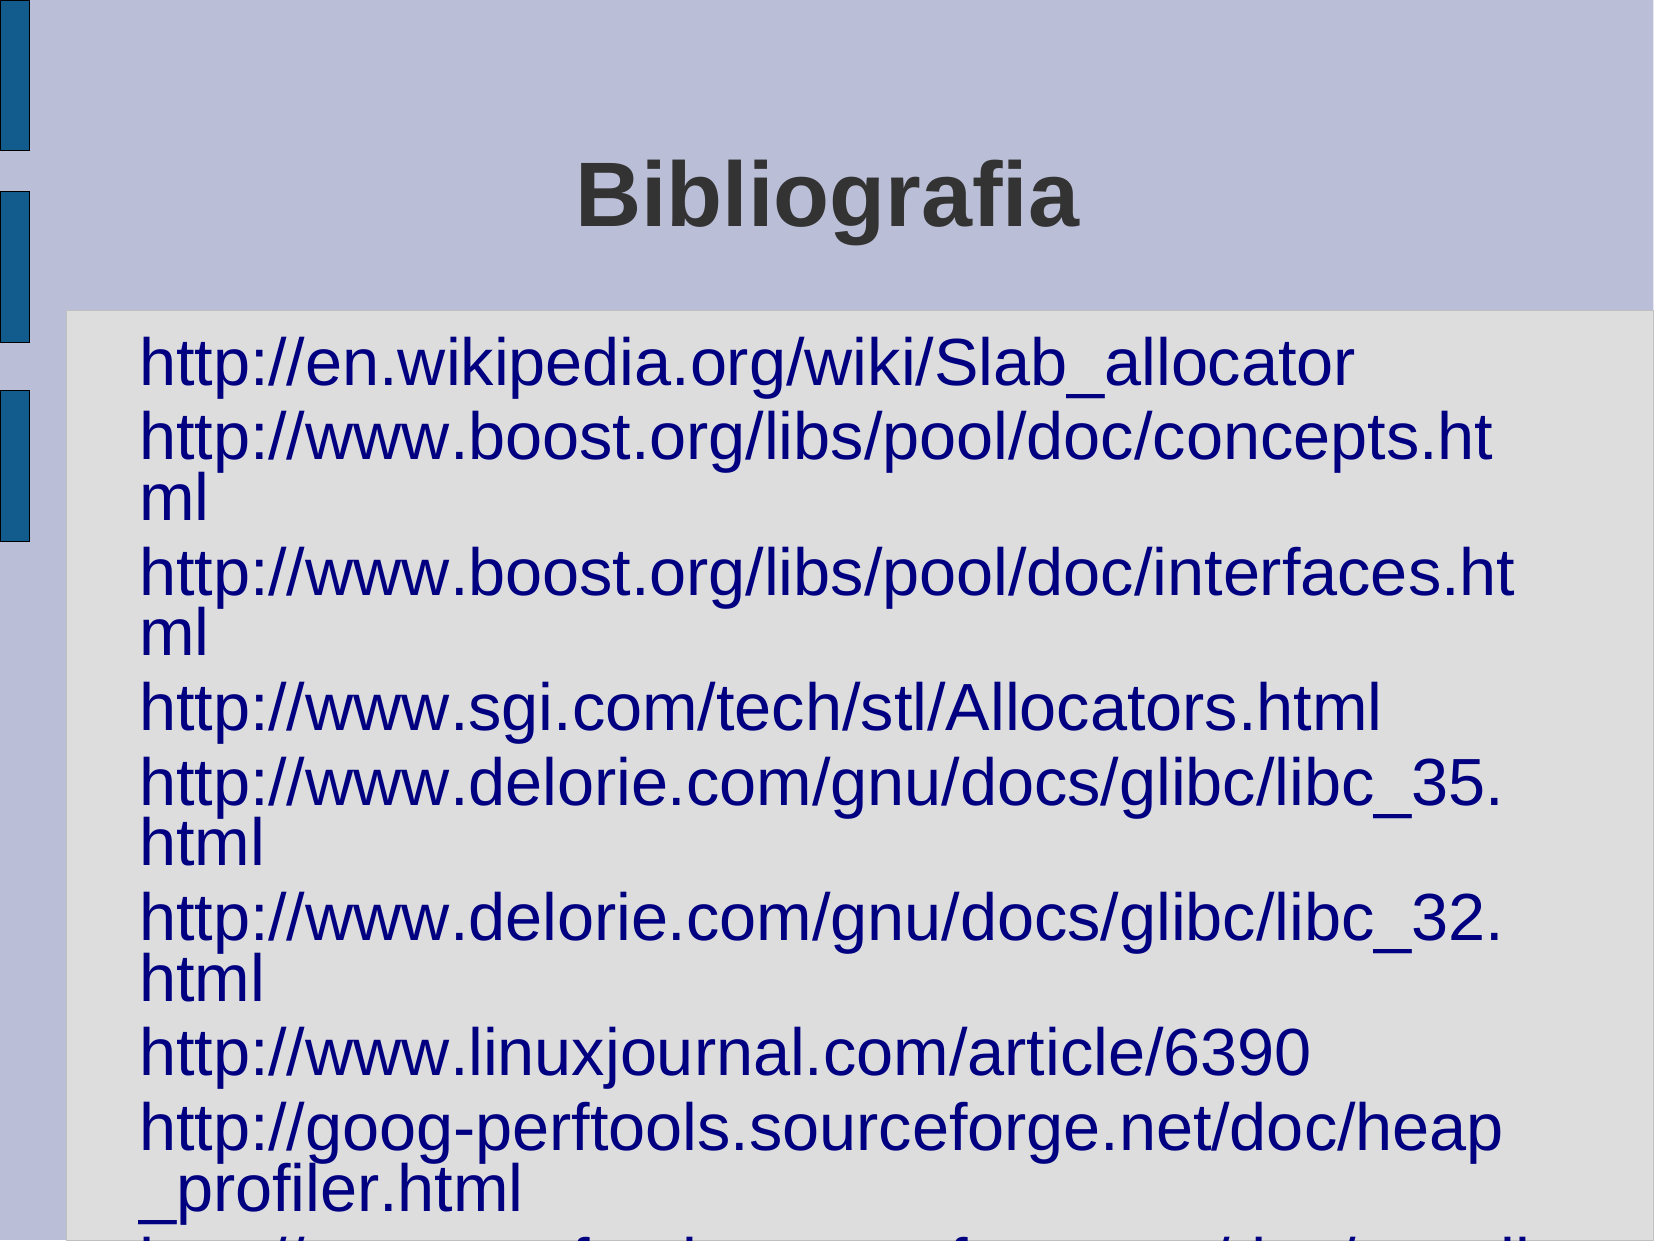

# Bibliografia
http://en.wikipedia.org/wiki/Slab_allocator
http://www.boost.org/libs/pool/doc/concepts.html
http://www.boost.org/libs/pool/doc/interfaces.html
http://www.sgi.com/tech/stl/Allocators.html
http://www.delorie.com/gnu/docs/glibc/libc_35.html
http://www.delorie.com/gnu/docs/glibc/libc_32.html
http://www.linuxjournal.com/article/6390
http://goog-perftools.sourceforge.net/doc/heap_profiler.html
http://goog-perftools.sourceforge.net/doc/tcmalloc.html
http://sig9.com/articles/gcc-packed-structures
http://gcc.gnu.org/onlinedocs/gcc-3.3.3/gcc/Variable-Attributes.html